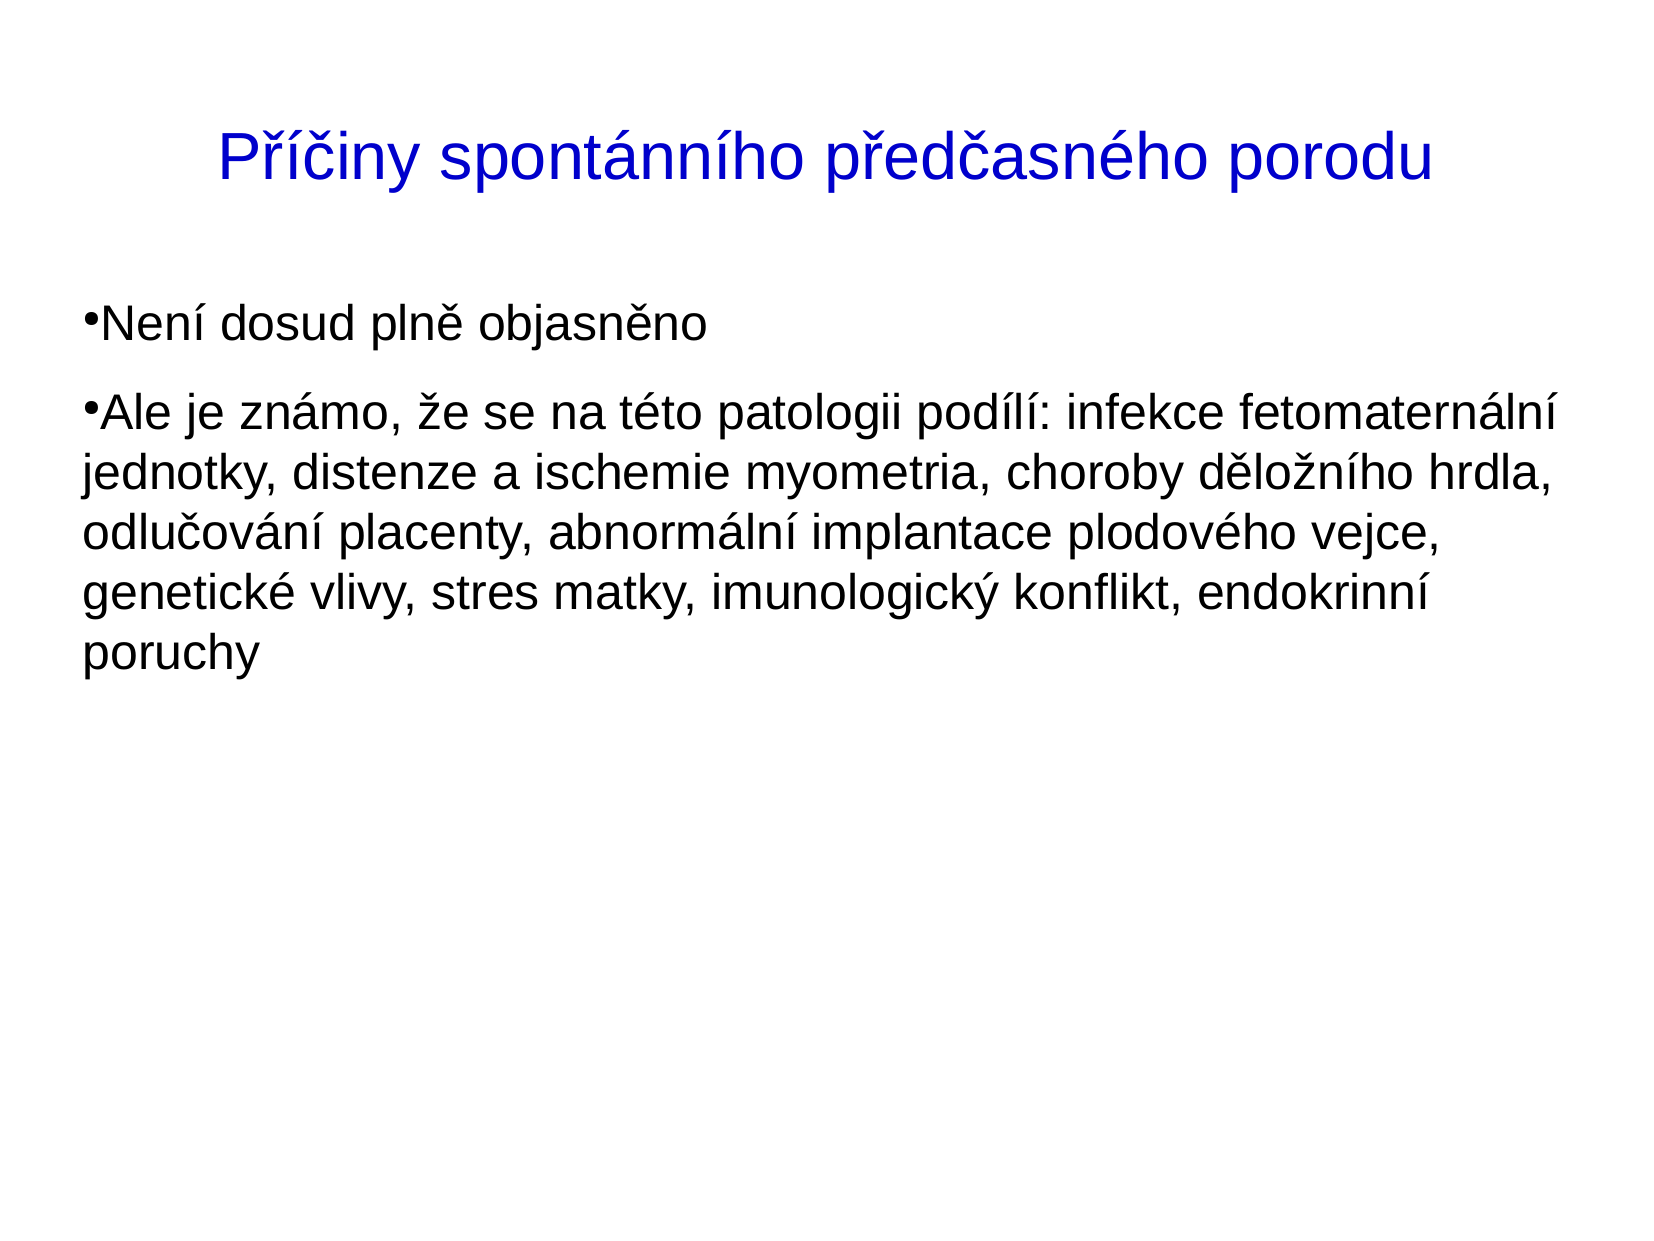

# Příčiny spontánního předčasného porodu
Není dosud plně objasněno
Ale je známo, že se na této patologii podílí: infekce fetomaternální jednotky, distenze a ischemie myometria, choroby děložního hrdla, odlučování placenty, abnormální implantace plodového vejce, genetické vlivy, stres matky, imunologický konflikt, endokrinní poruchy